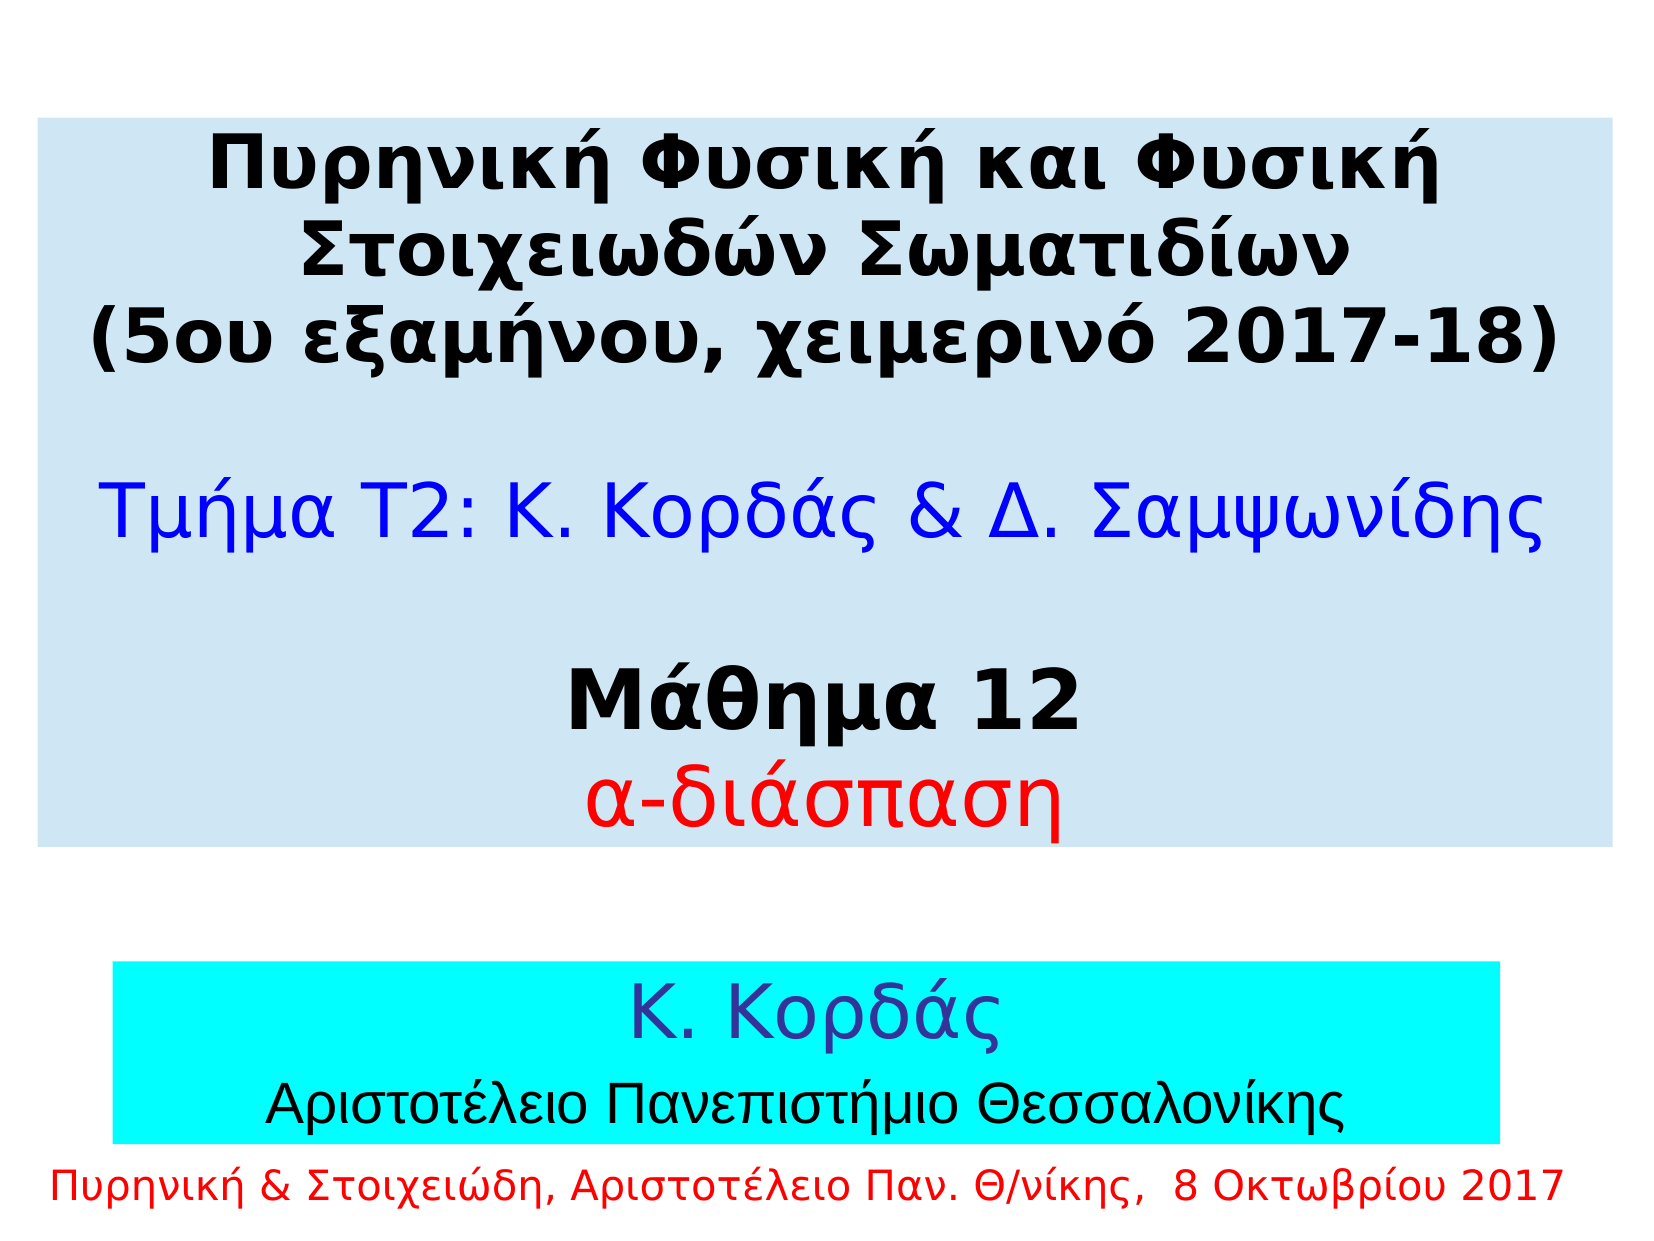

# Πυρηνική Φυσική και Φυσική Στοιχειωδών Σωματιδίων (5ου εξαμήνου, χειμερινό 2017-18) Τμήμα T2: Κ. Κορδάς & Δ. Σαμψωνίδης Μάθημα 12 α-διάσπαση
 Κ. Κορδάς
Αριστοτέλειο Πανεπιστήμιο Θεσσαλονίκης
Πυρηνική & Στοιχειώδη, Αριστοτέλειο Παν. Θ/νίκης, 8 Οκτωβρίου 2017